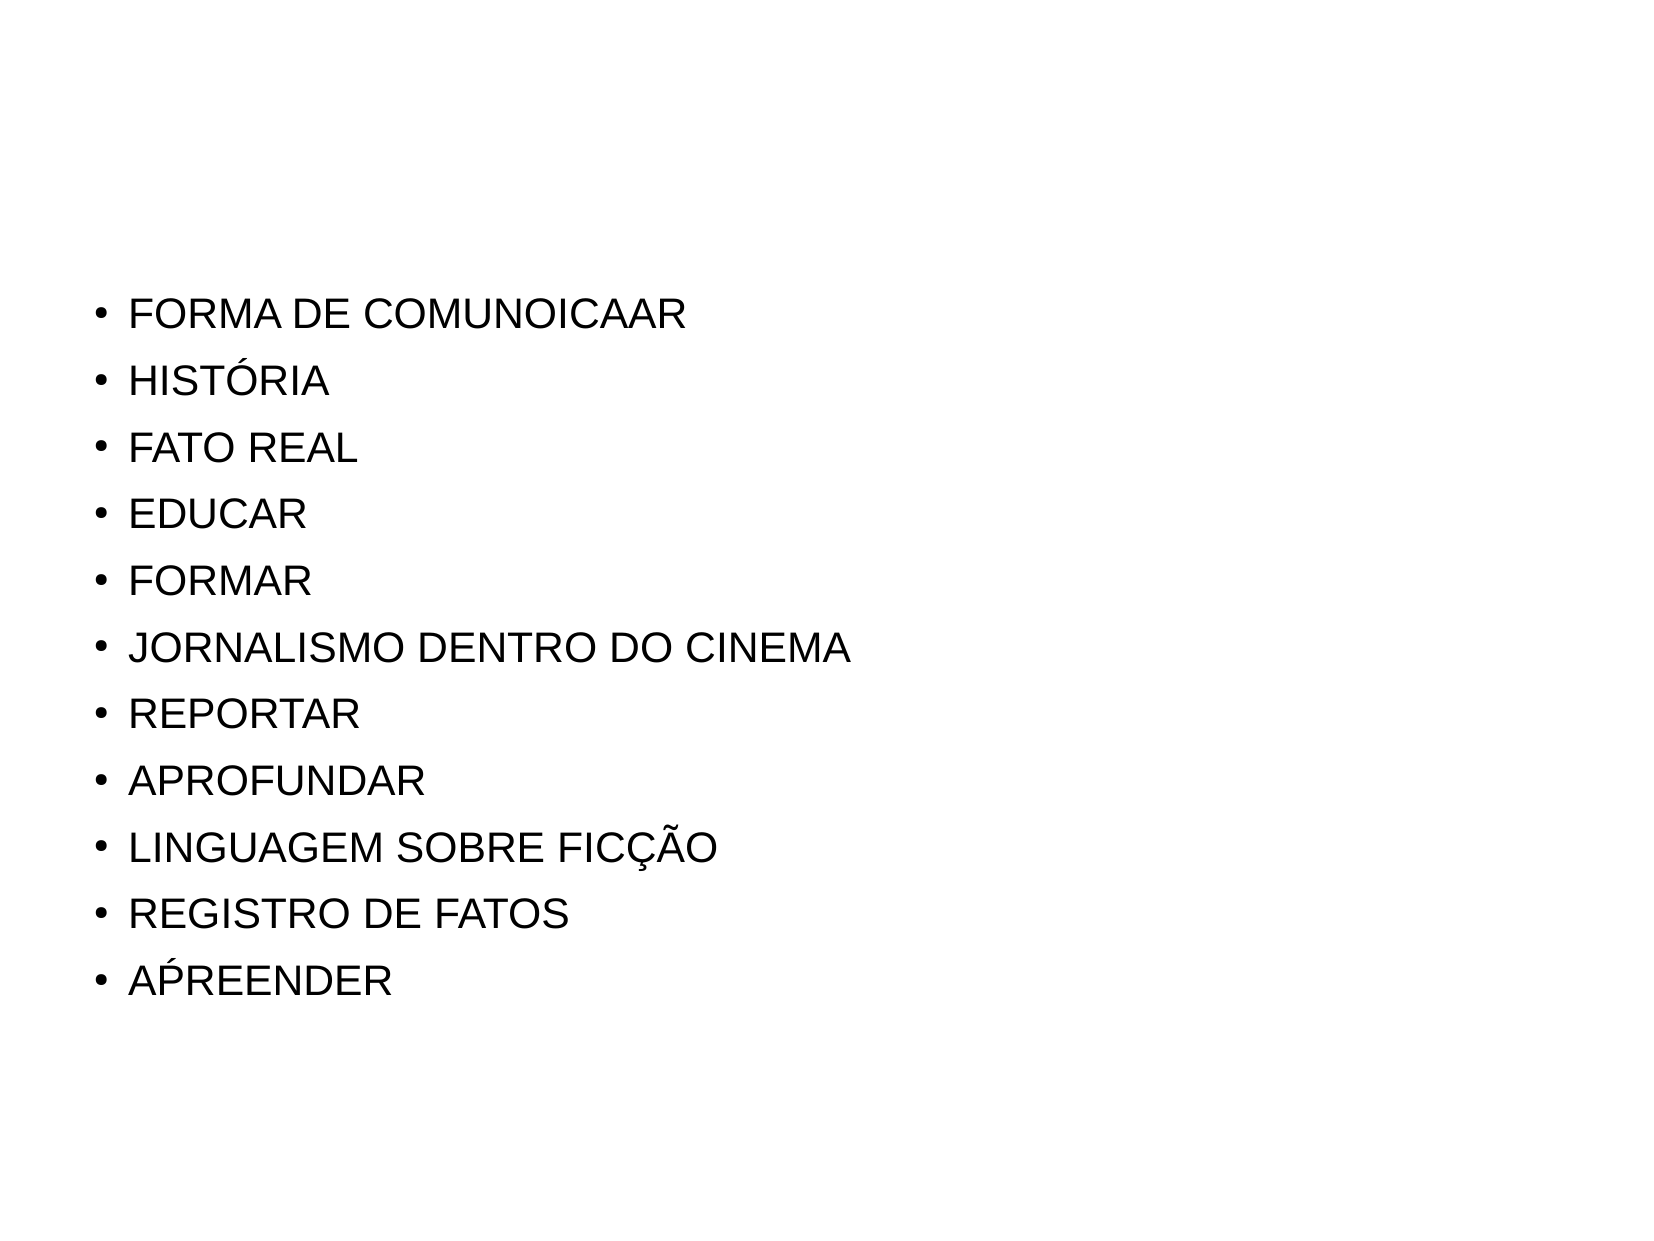

#
FORMA DE COMUNOICAAR
HISTÓRIA
FATO REAL
EDUCAR
FORMAR
JORNALISMO DENTRO DO CINEMA
REPORTAR
APROFUNDAR
LINGUAGEM SOBRE FICÇÃO
REGISTRO DE FATOS
AṔREENDER